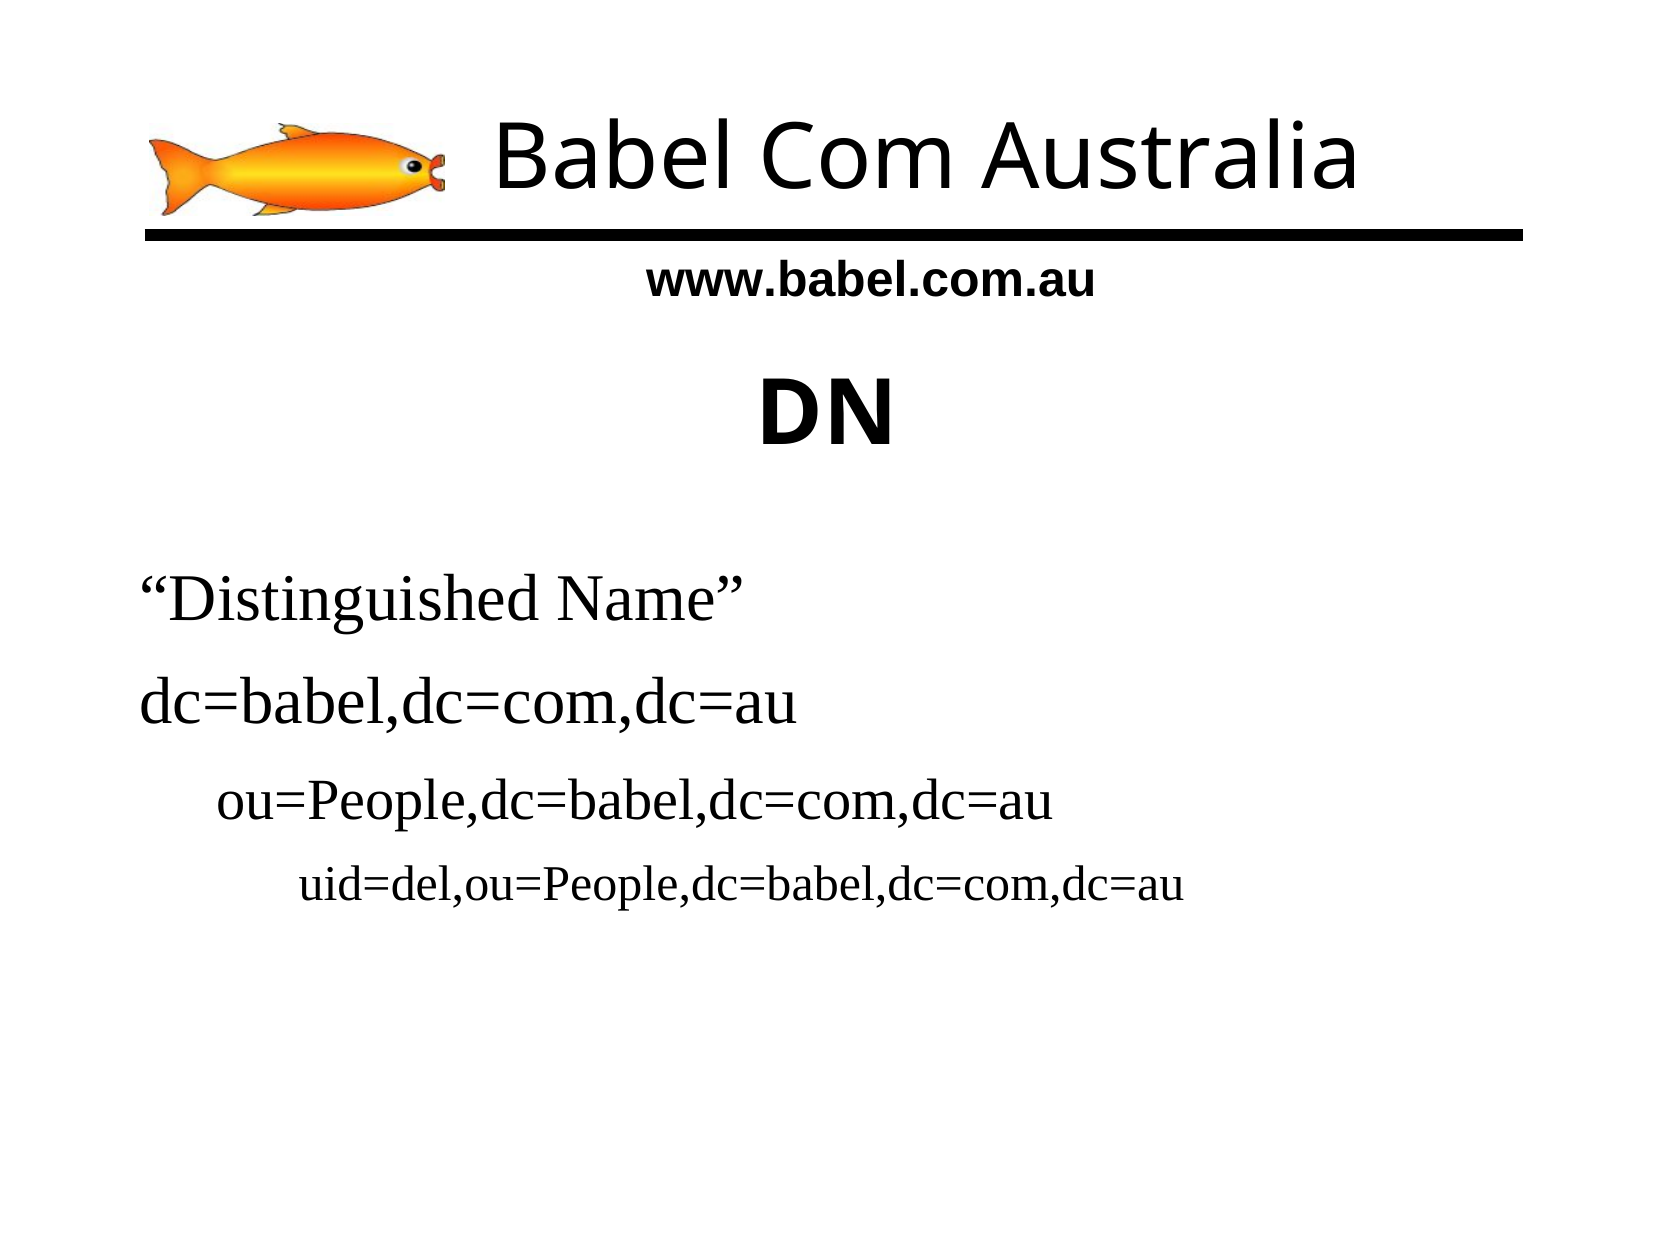

# DN
“Distinguished Name”
dc=babel,dc=com,dc=au
ou=People,dc=babel,dc=com,dc=au
uid=del,ou=People,dc=babel,dc=com,dc=au